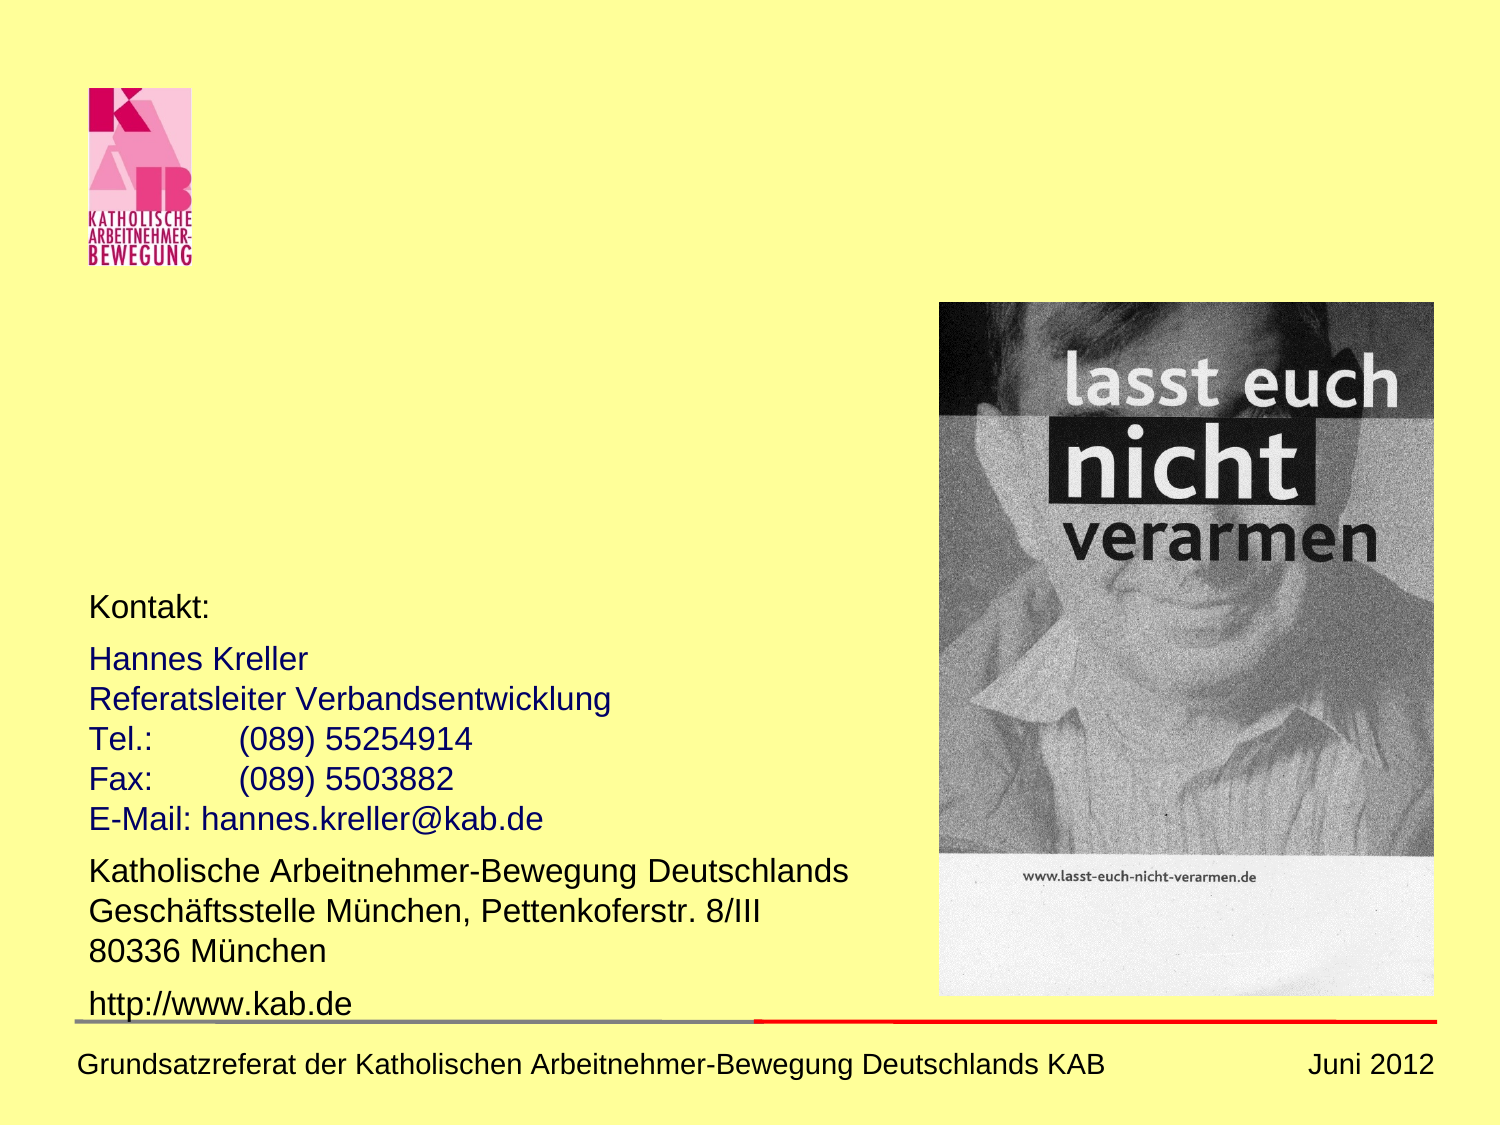

Kontakt:
Hannes Kreller
Referatsleiter Verbandsentwicklung
Tel.:	(089) 55254914
Fax:	(089) 5503882
E-Mail: hannes.kreller@kab.de
Katholische Arbeitnehmer-Bewegung Deutschlands
Geschäftsstelle München, Pettenkoferstr. 8/III
80336 München
http://www.kab.de